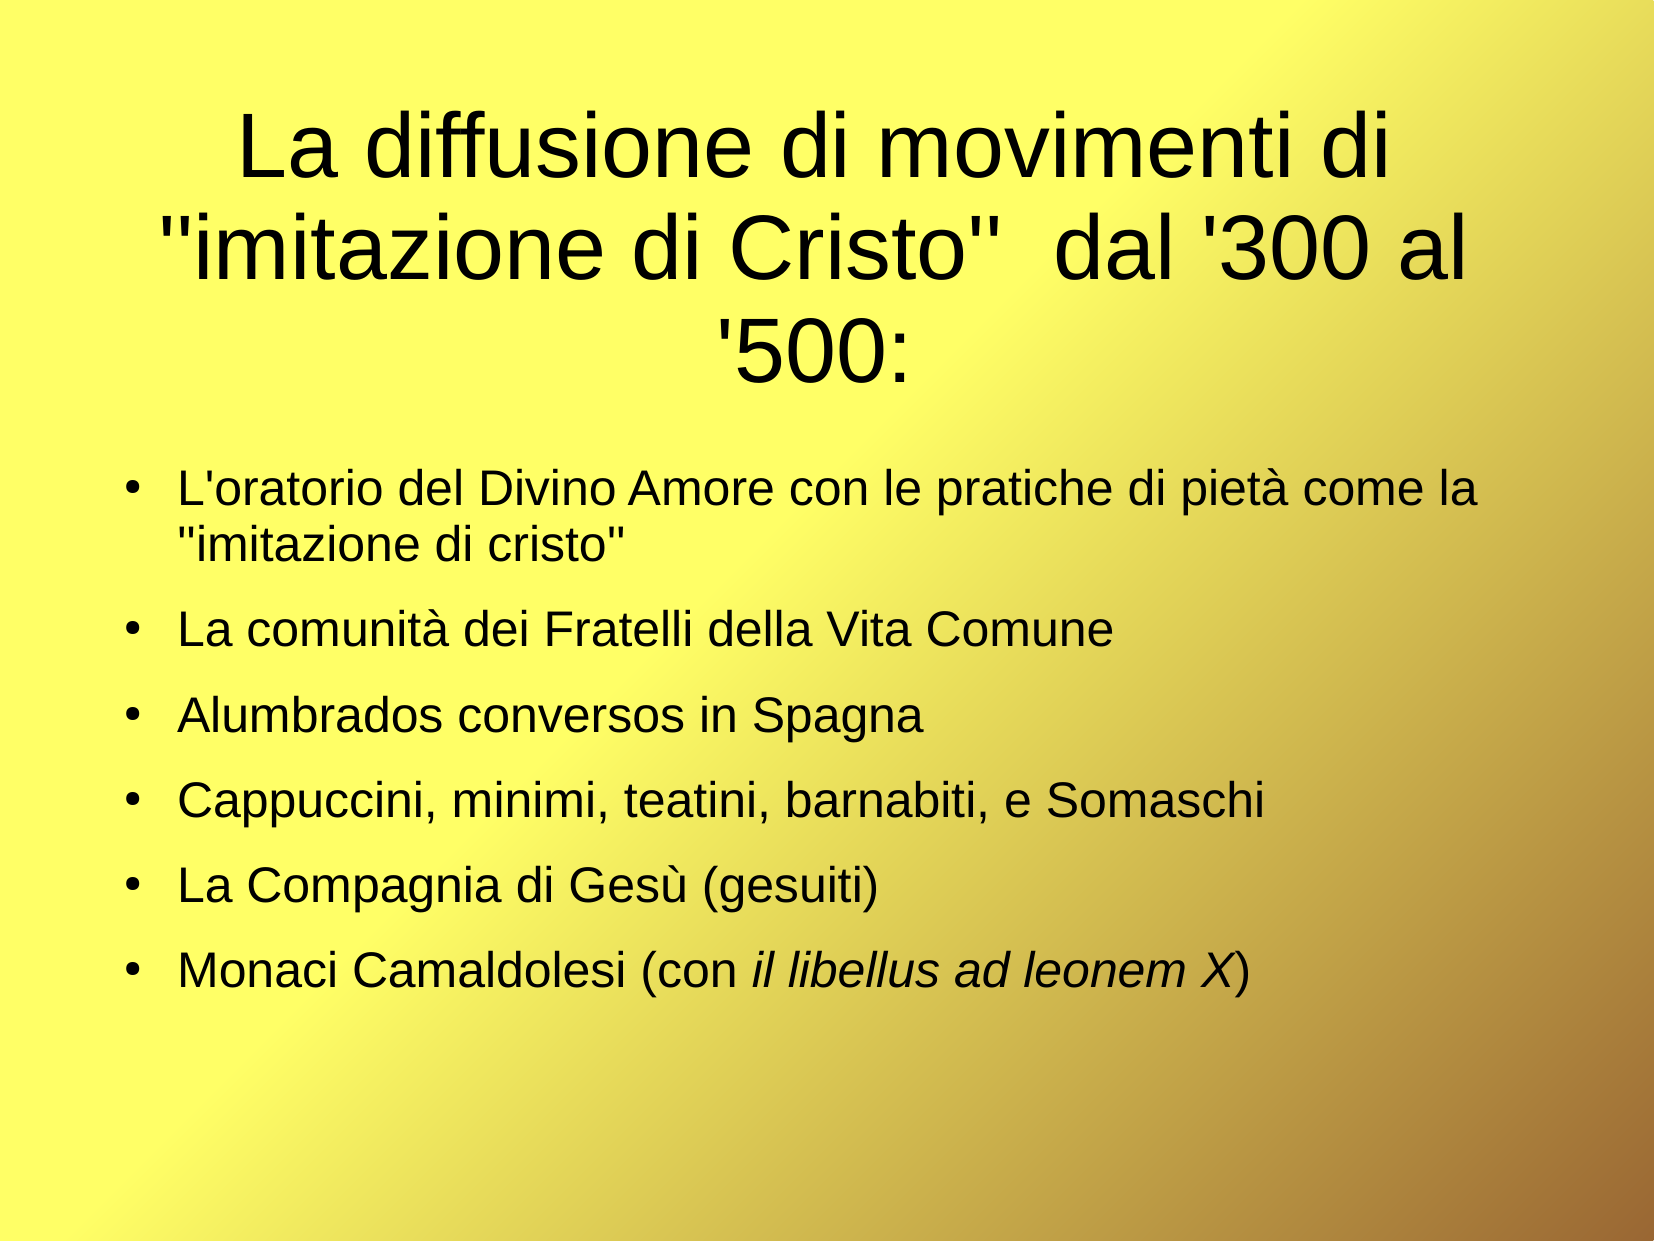

# La diffusione di movimenti di ''imitazione di Cristo'' dal '300 al '500:
L'oratorio del Divino Amore con le pratiche di pietà come la ''imitazione di cristo''
La comunità dei Fratelli della Vita Comune
Alumbrados conversos in Spagna
Cappuccini, minimi, teatini, barnabiti, e Somaschi
La Compagnia di Gesù (gesuiti)
Monaci Camaldolesi (con il libellus ad leonem X)